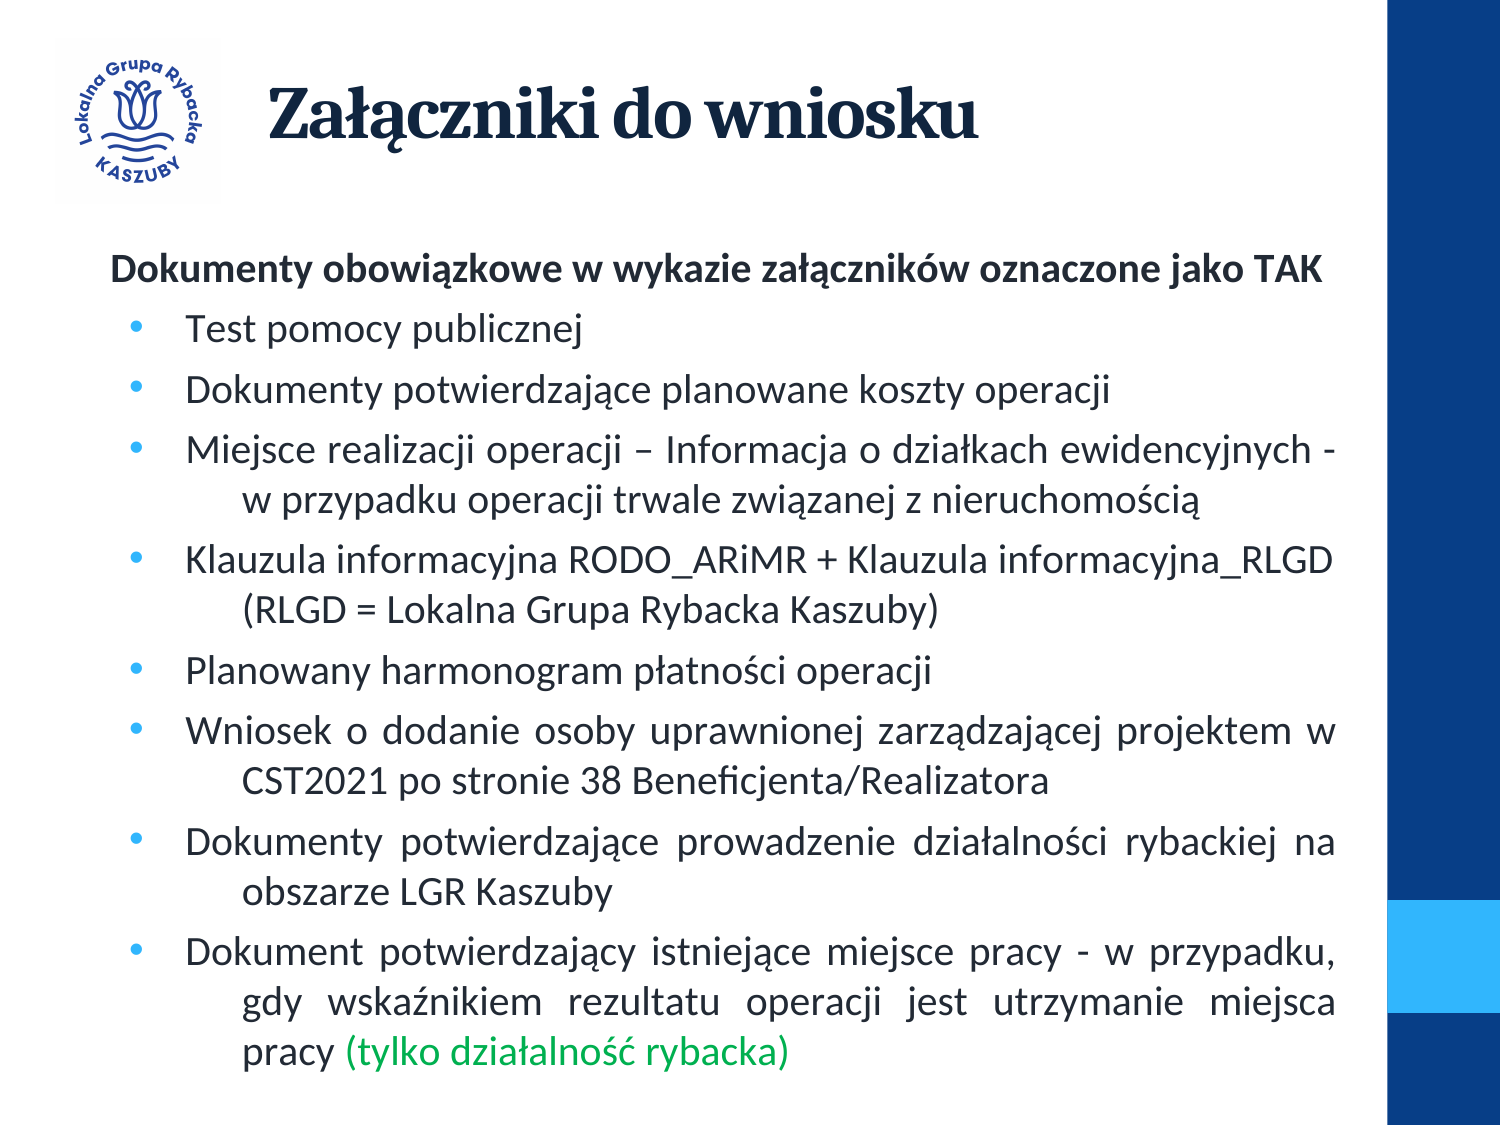

# Załączniki do wniosku
Dokumenty obowiązkowe w wykazie załączników oznaczone jako TAK
Test pomocy publicznej
Dokumenty potwierdzające planowane koszty operacji
Miejsce realizacji operacji – Informacja o działkach ewidencyjnych - w przypadku operacji trwale związanej z nieruchomością
Klauzula informacyjna RODO_ARiMR + Klauzula informacyjna_RLGD (RLGD = Lokalna Grupa Rybacka Kaszuby)
Planowany harmonogram płatności operacji
Wniosek o dodanie osoby uprawnionej zarządzającej projektem w CST2021 po stronie 38 Beneficjenta/Realizatora
Dokumenty potwierdzające prowadzenie działalności rybackiej na obszarze LGR Kaszuby
Dokument potwierdzający istniejące miejsce pracy - w przypadku, gdy wskaźnikiem rezultatu operacji jest utrzymanie miejsca pracy (tylko działalność rybacka)